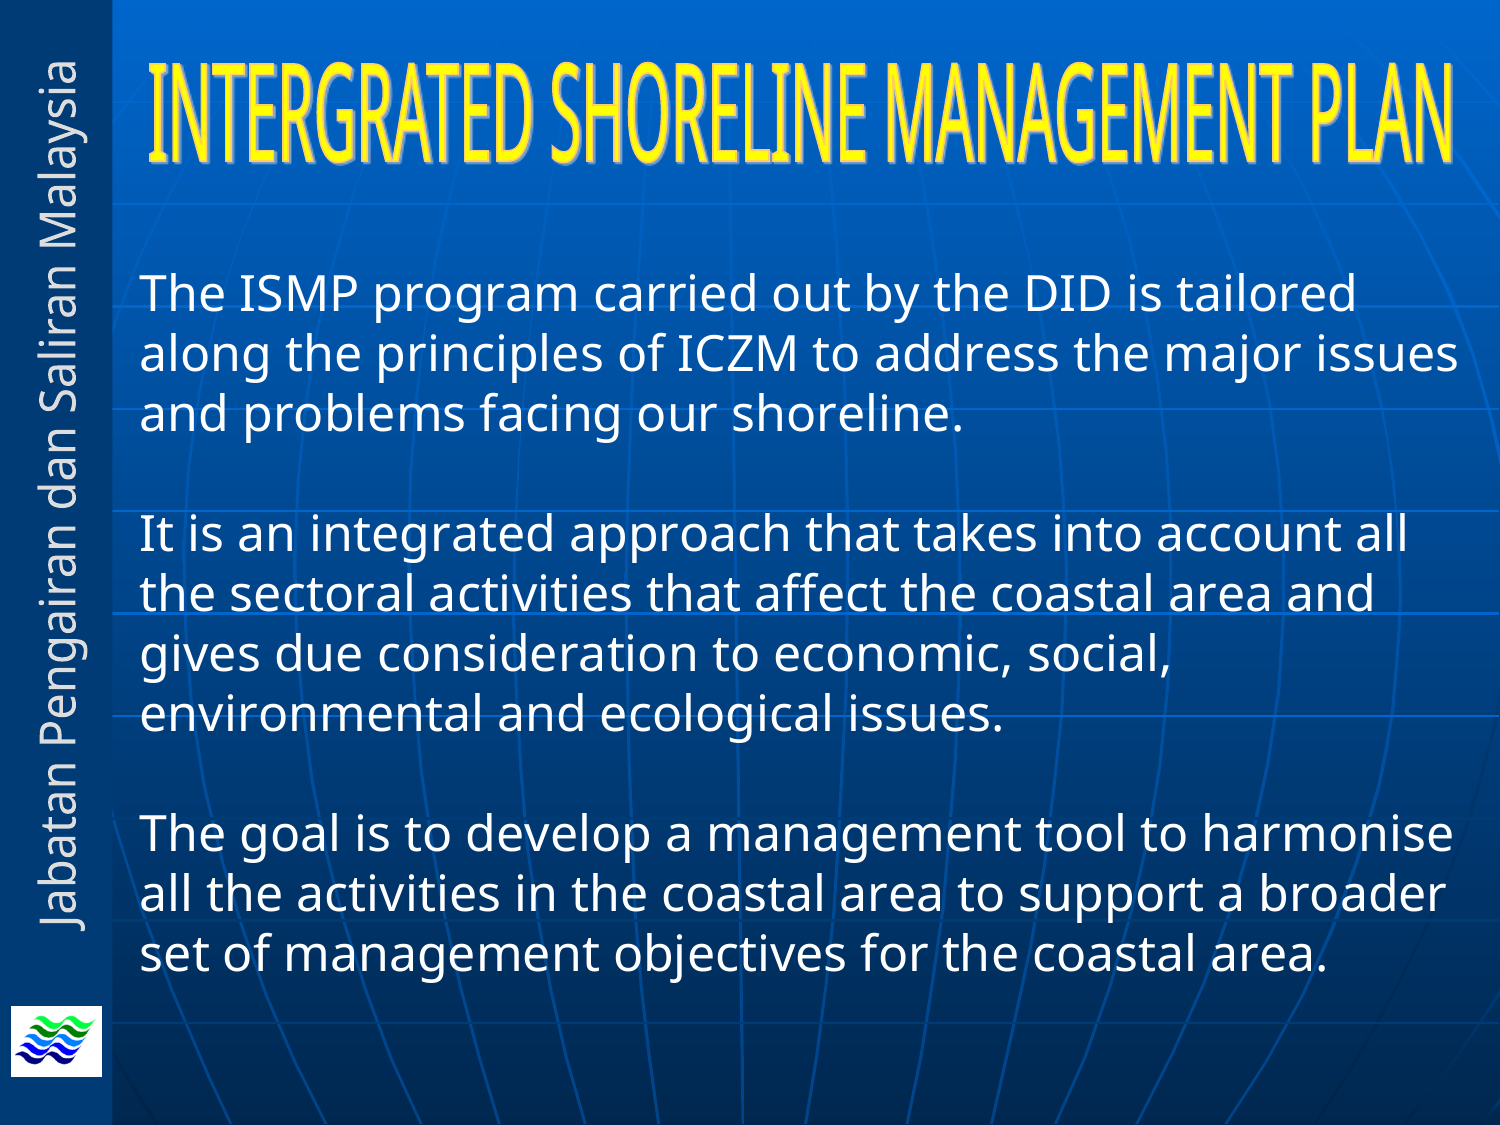

INTERGRATED SHORELINE MANAGEMENT PLAN
The ISMP program carried out by the DID is tailored along the principles of ICZM to address the major issues and problems facing our shoreline.
It is an integrated approach that takes into account all the sectoral activities that affect the coastal area and gives due consideration to economic, social, environmental and ecological issues.
The goal is to develop a management tool to harmonise all the activities in the coastal area to support a broader set of management objectives for the coastal area.
Jabatan Pengairan dan Saliran Malaysia